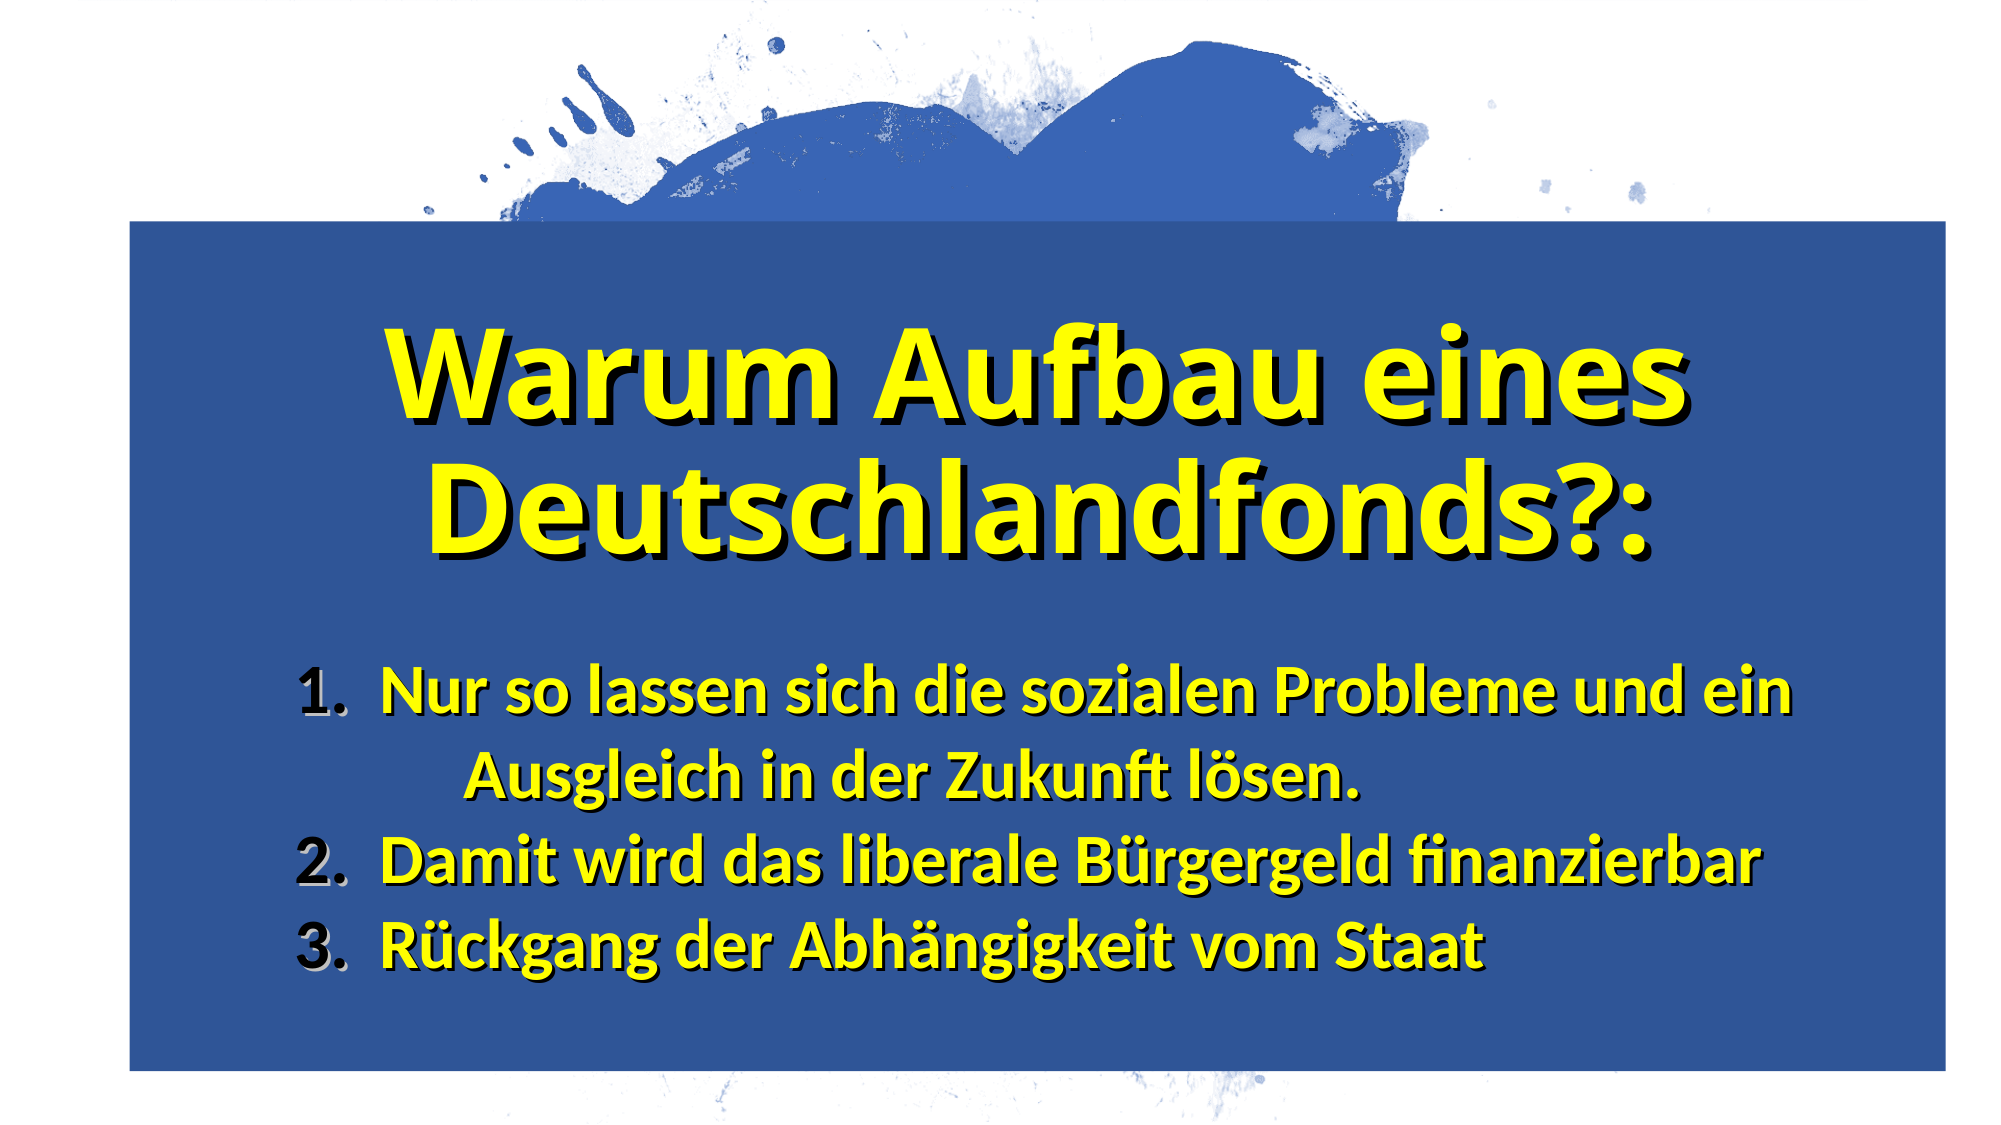

Warum Aufbau eines
Deutschlandfonds?:
Nur so lassen sich die sozialen Probleme und ein Ausgleich in der Zukunft lösen.
Damit wird das liberale Bürgergeld finanzierbar
Rückgang der Abhängigkeit vom Staat